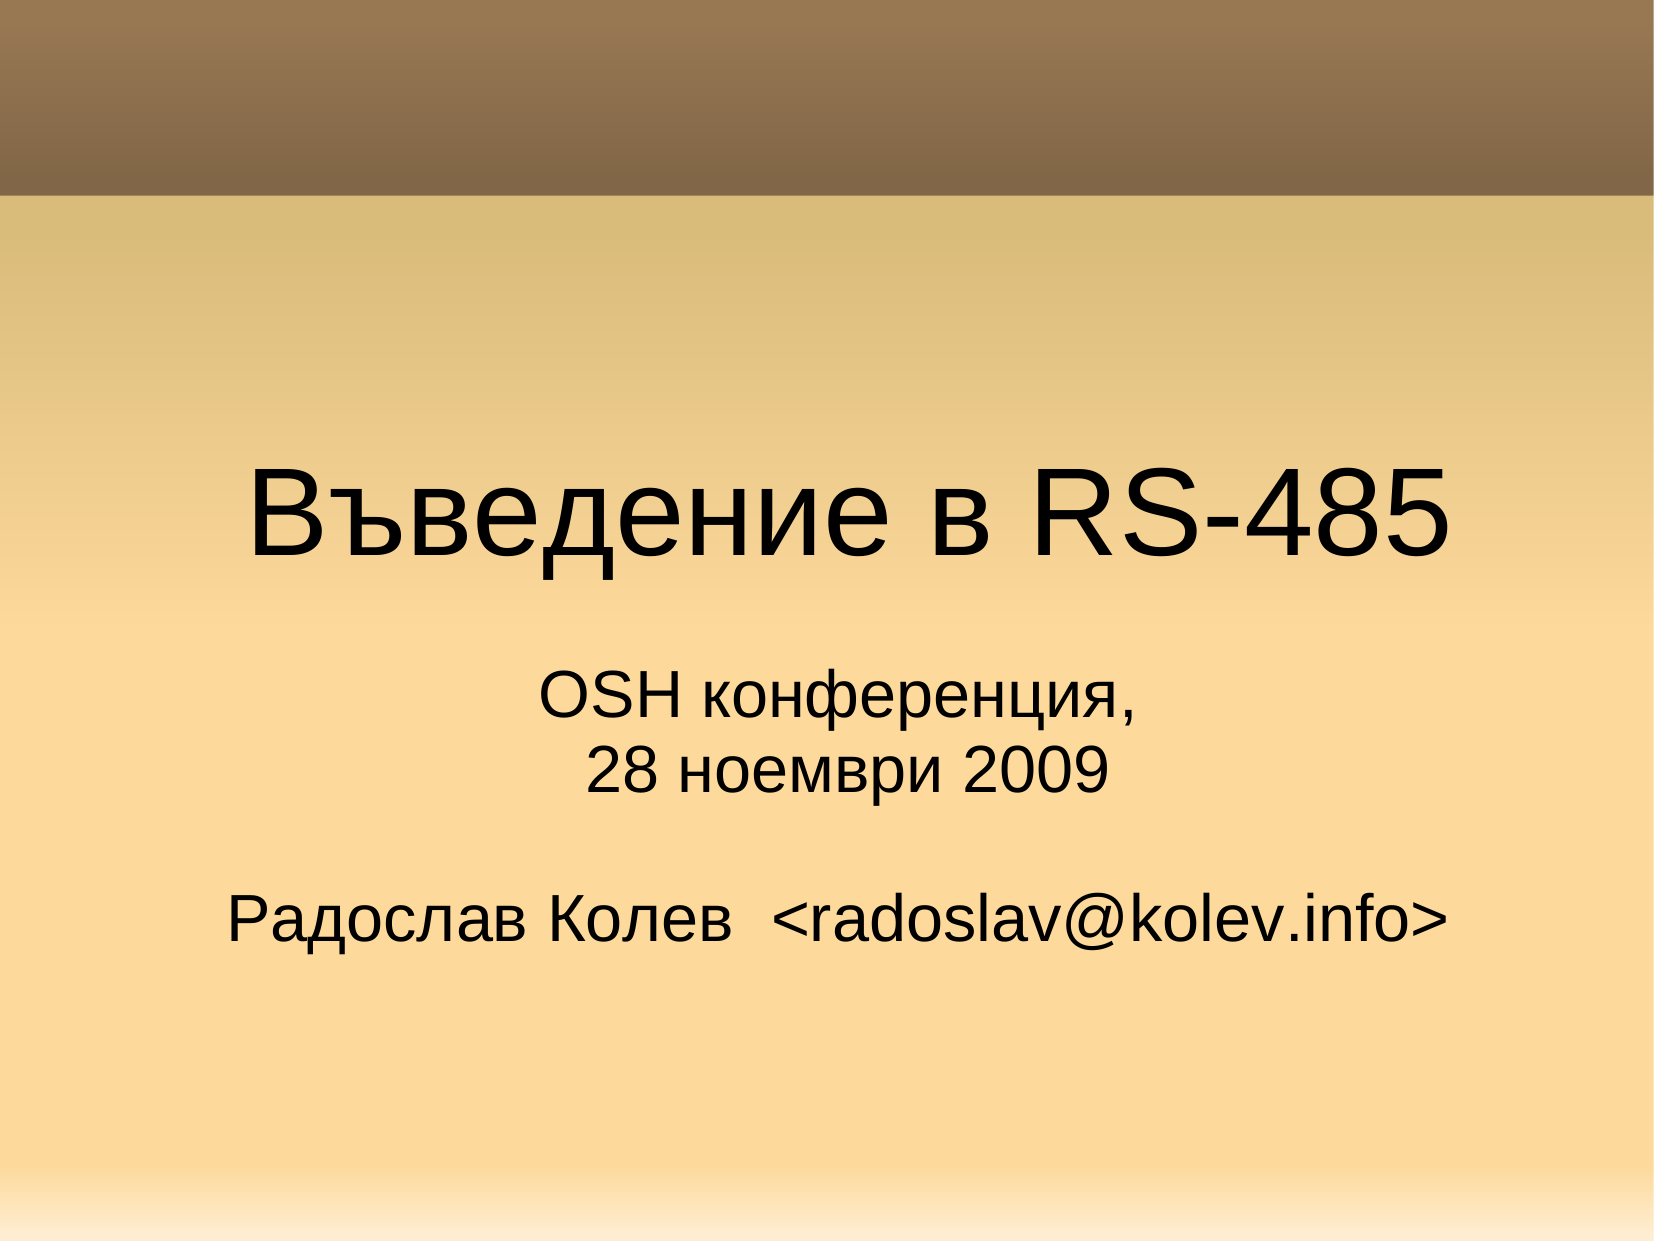

# Въведение в RS-485
OSH конференция,
 28 ноември 2009
Радослав Колев <radoslav@kolev.info>